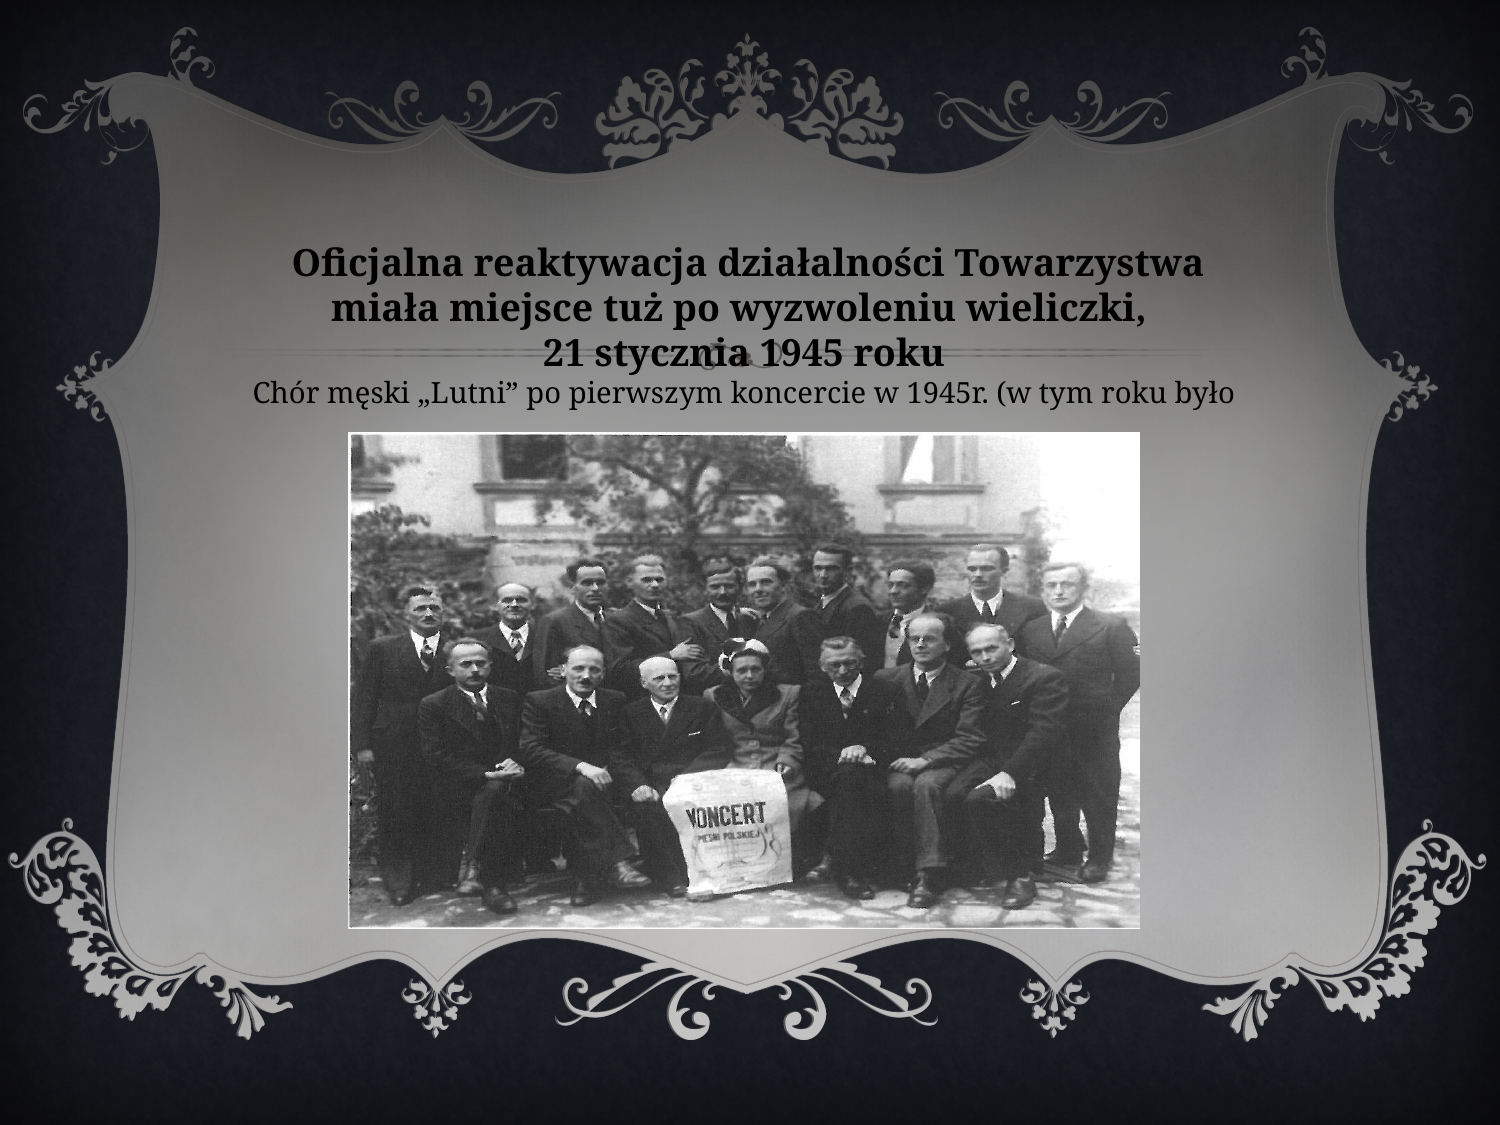

# Oficjalna reaktywacja działalności Towarzystwa miała miejsce tuż po wyzwoleniu wieliczki, 21 stycznia 1945 roku
Chór męski „Lutni” po pierwszym koncercie w 1945r. (w tym roku było aż 41 występów)